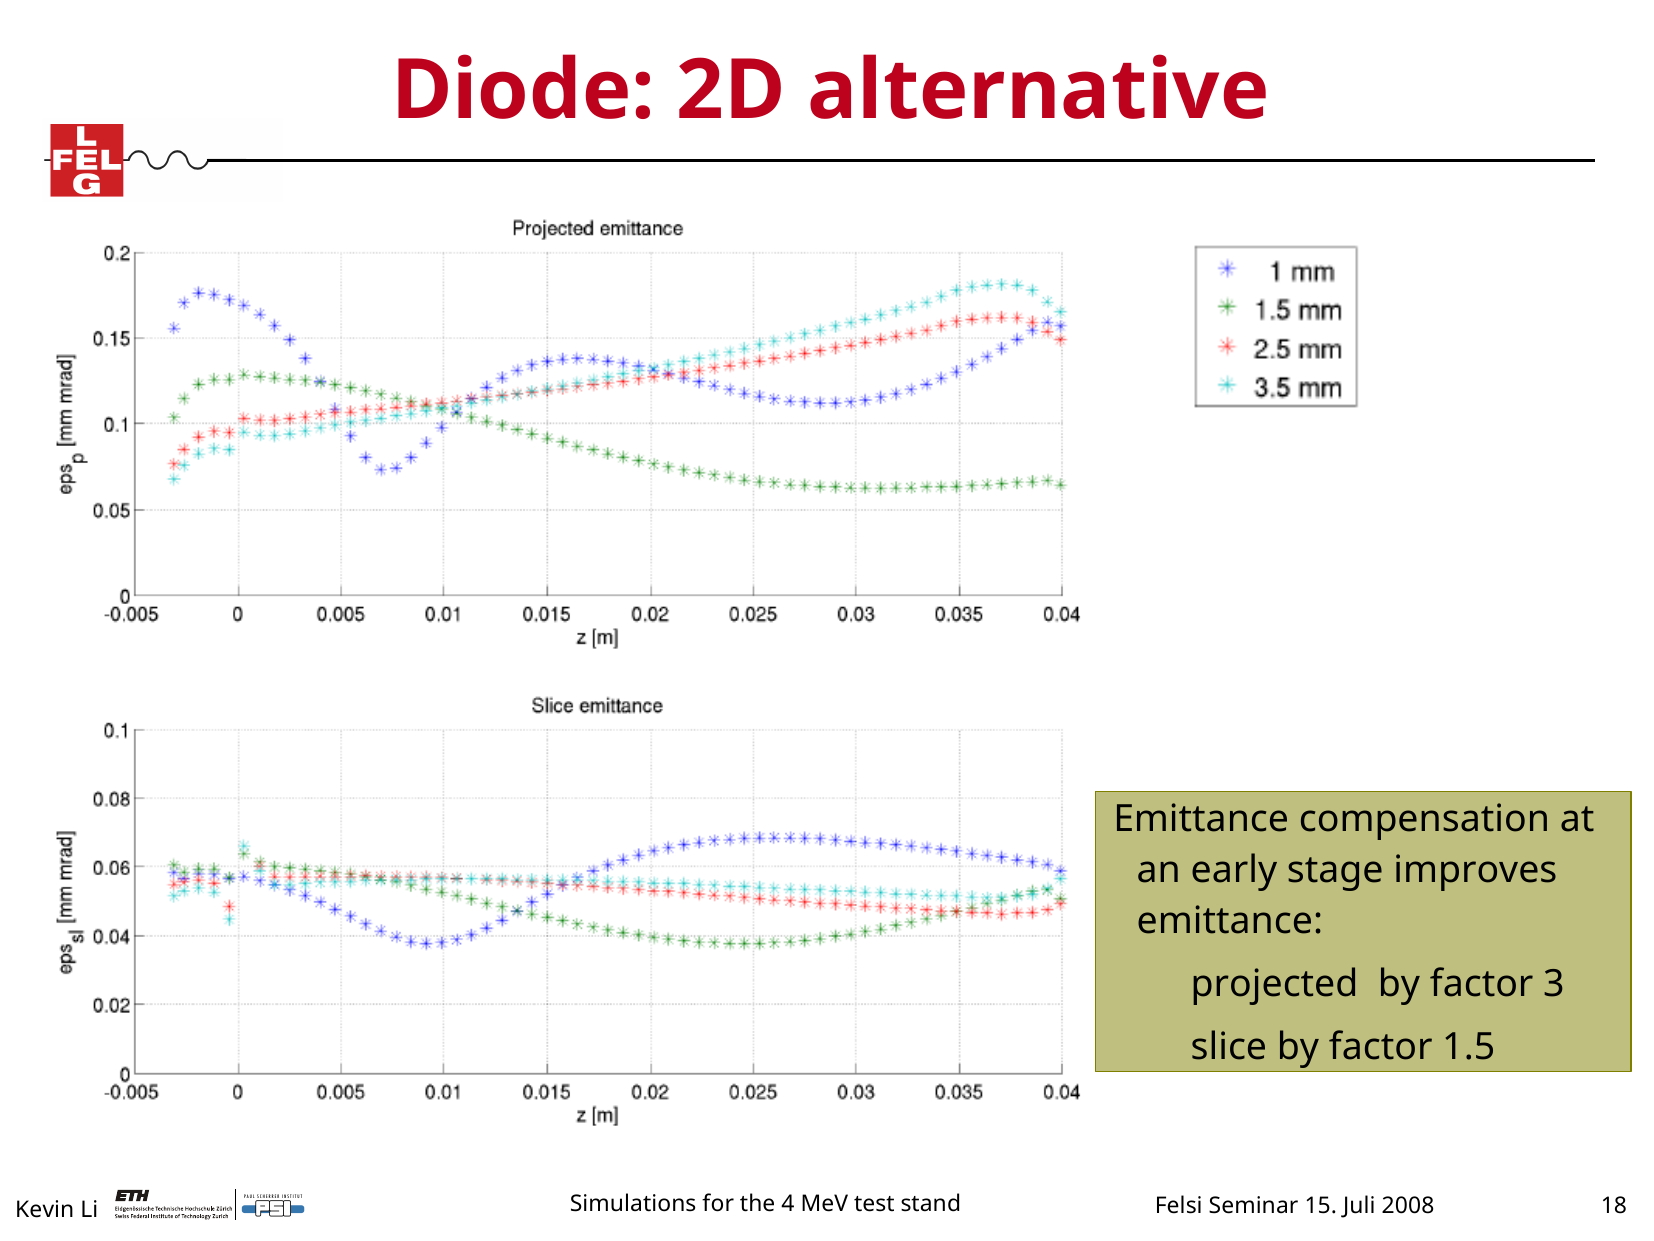

# Diode: 2D alternative
Emittance compensation at an early stage improves emittance:
projected by factor 3
slice by factor 1.5